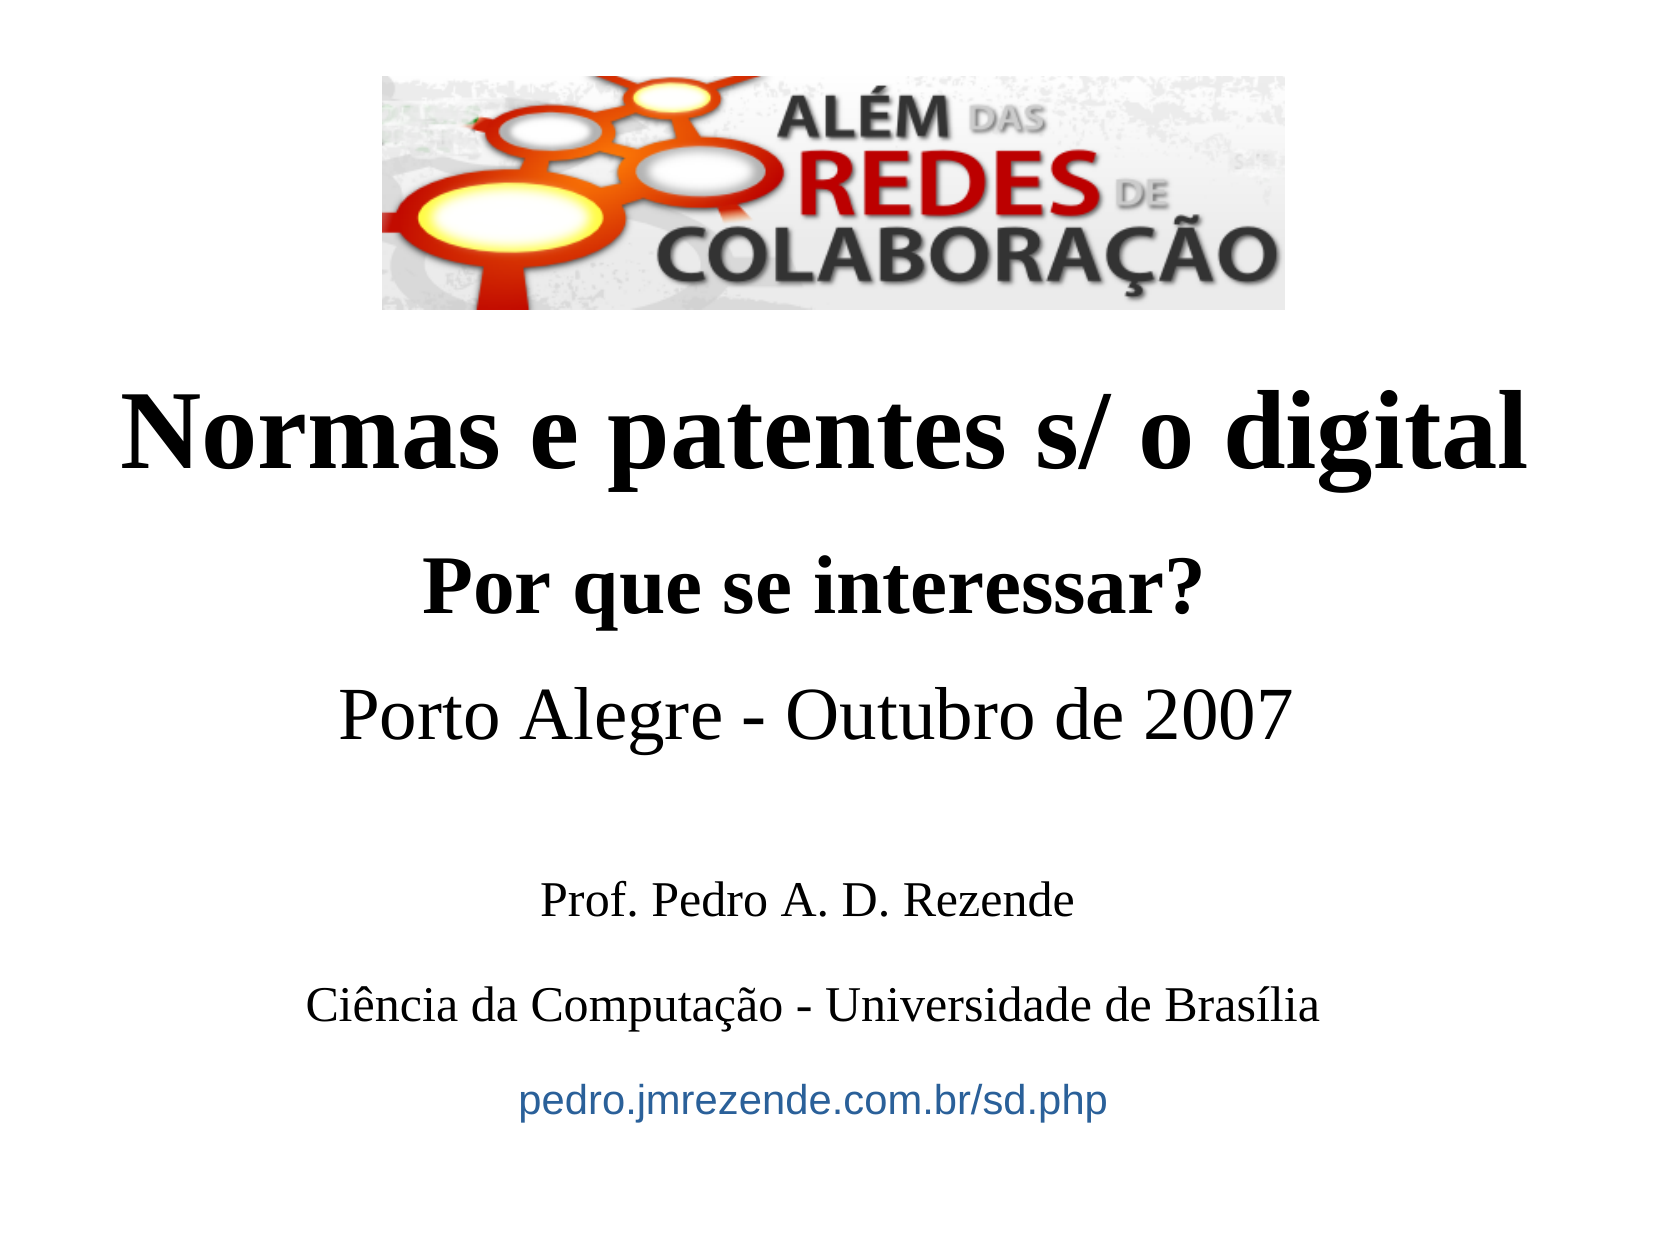

# Normas e patentes s/ o digital Por que se interessar? Porto Alegre - Outubro de 2007
Prof. Pedro A. D. Rezende
Ciência da Computação - Universidade de Brasília
pedro.jmrezende.com.br/sd.php